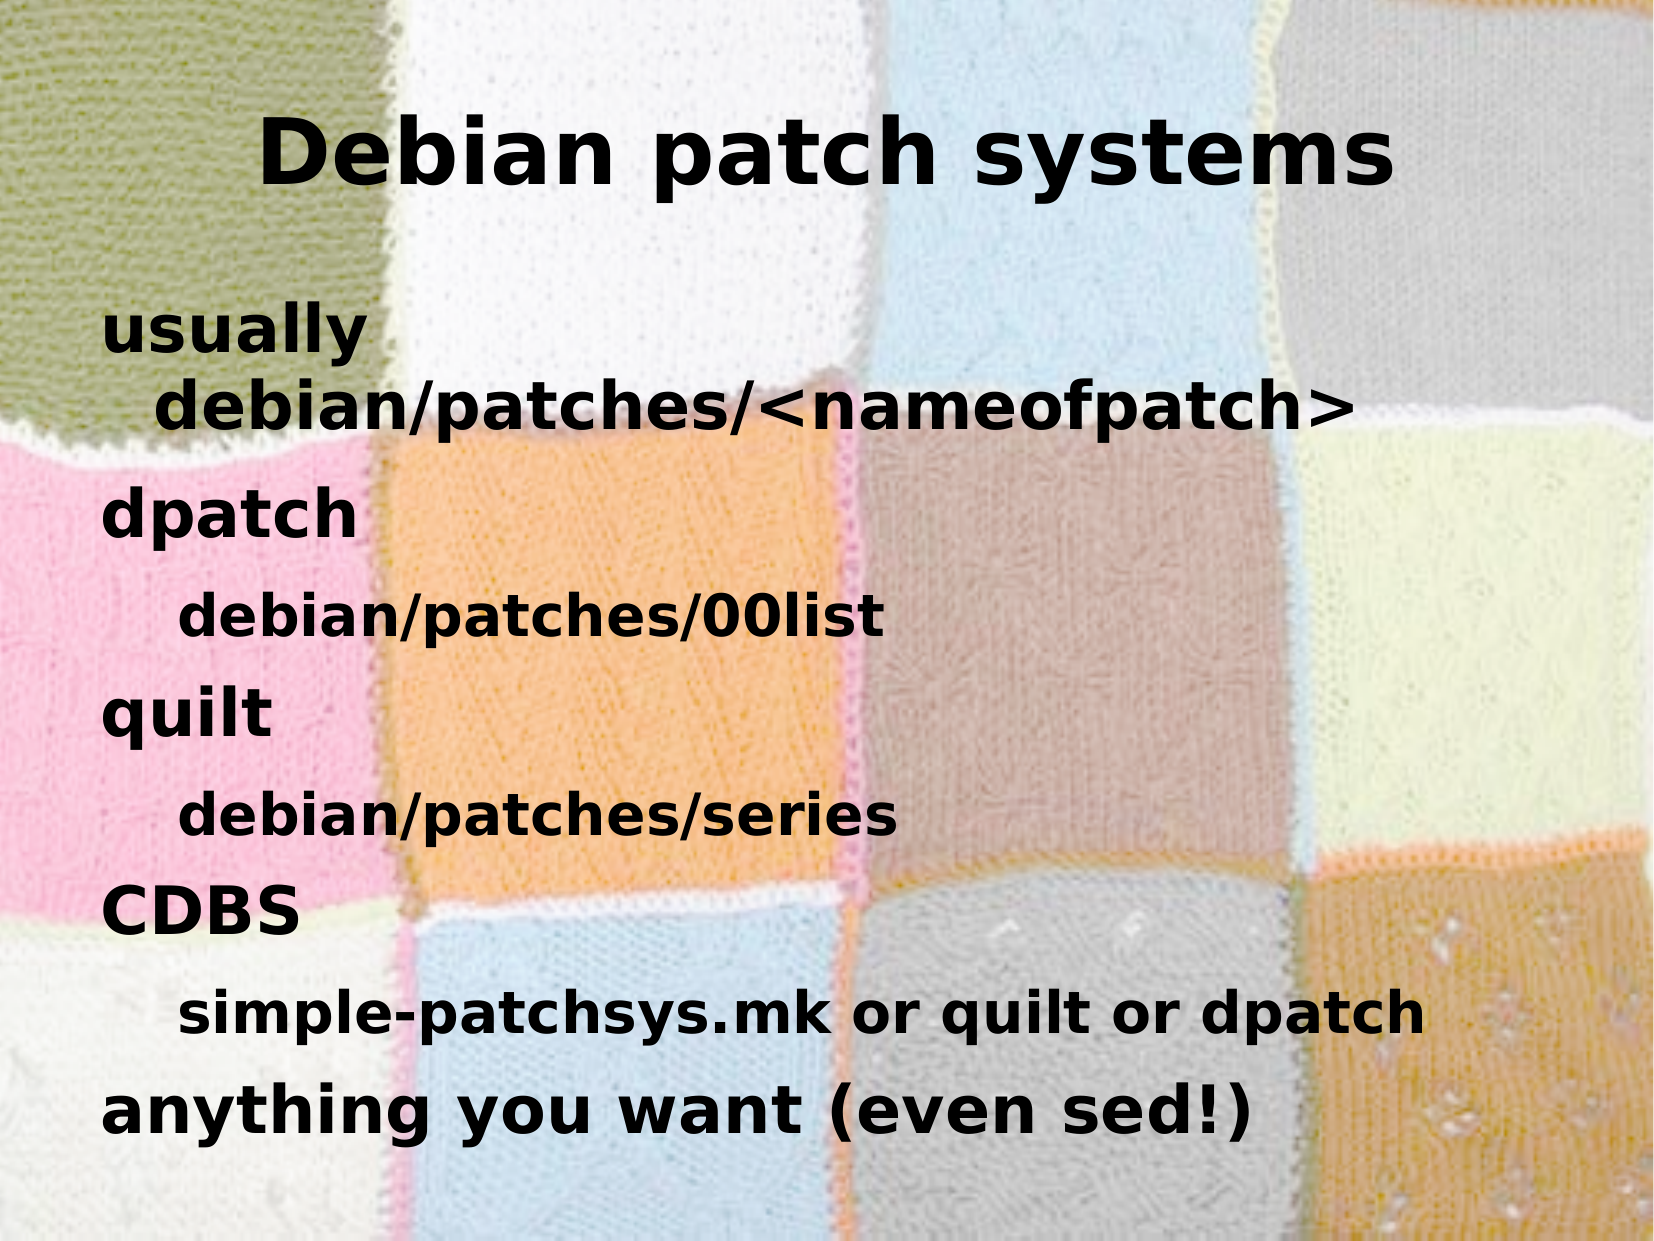

# Debian patch systems
usually debian/patches/<nameofpatch>
dpatch
debian/patches/00list
quilt
debian/patches/series
CDBS
simple-patchsys.mk or quilt or dpatch
anything you want (even sed!)